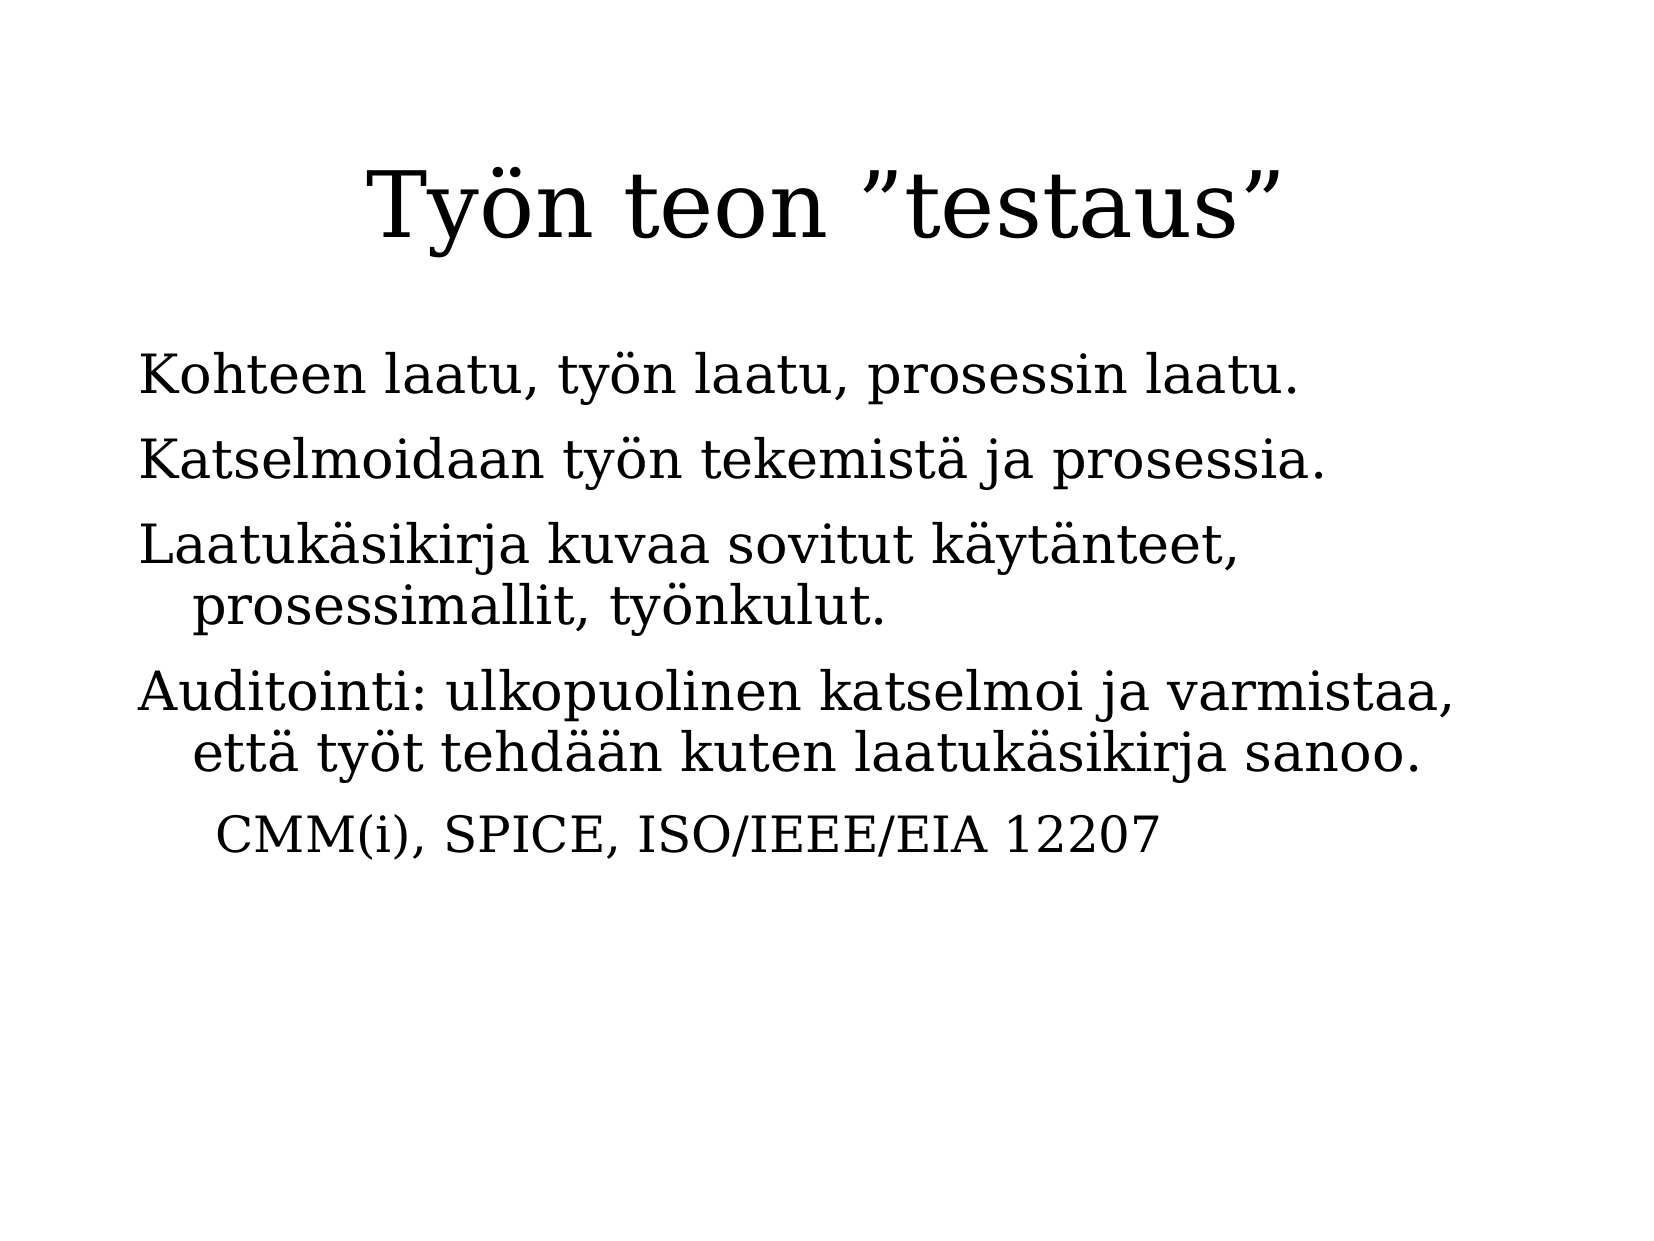

# Työn teon ”testaus”
Kohteen laatu, työn laatu, prosessin laatu.
Katselmoidaan työn tekemistä ja prosessia.
Laatukäsikirja kuvaa sovitut käytänteet, prosessimallit, työnkulut.
Auditointi: ulkopuolinen katselmoi ja varmistaa, että työt tehdään kuten laatukäsikirja sanoo.
CMM(i), SPICE, ISO/IEEE/EIA 12207